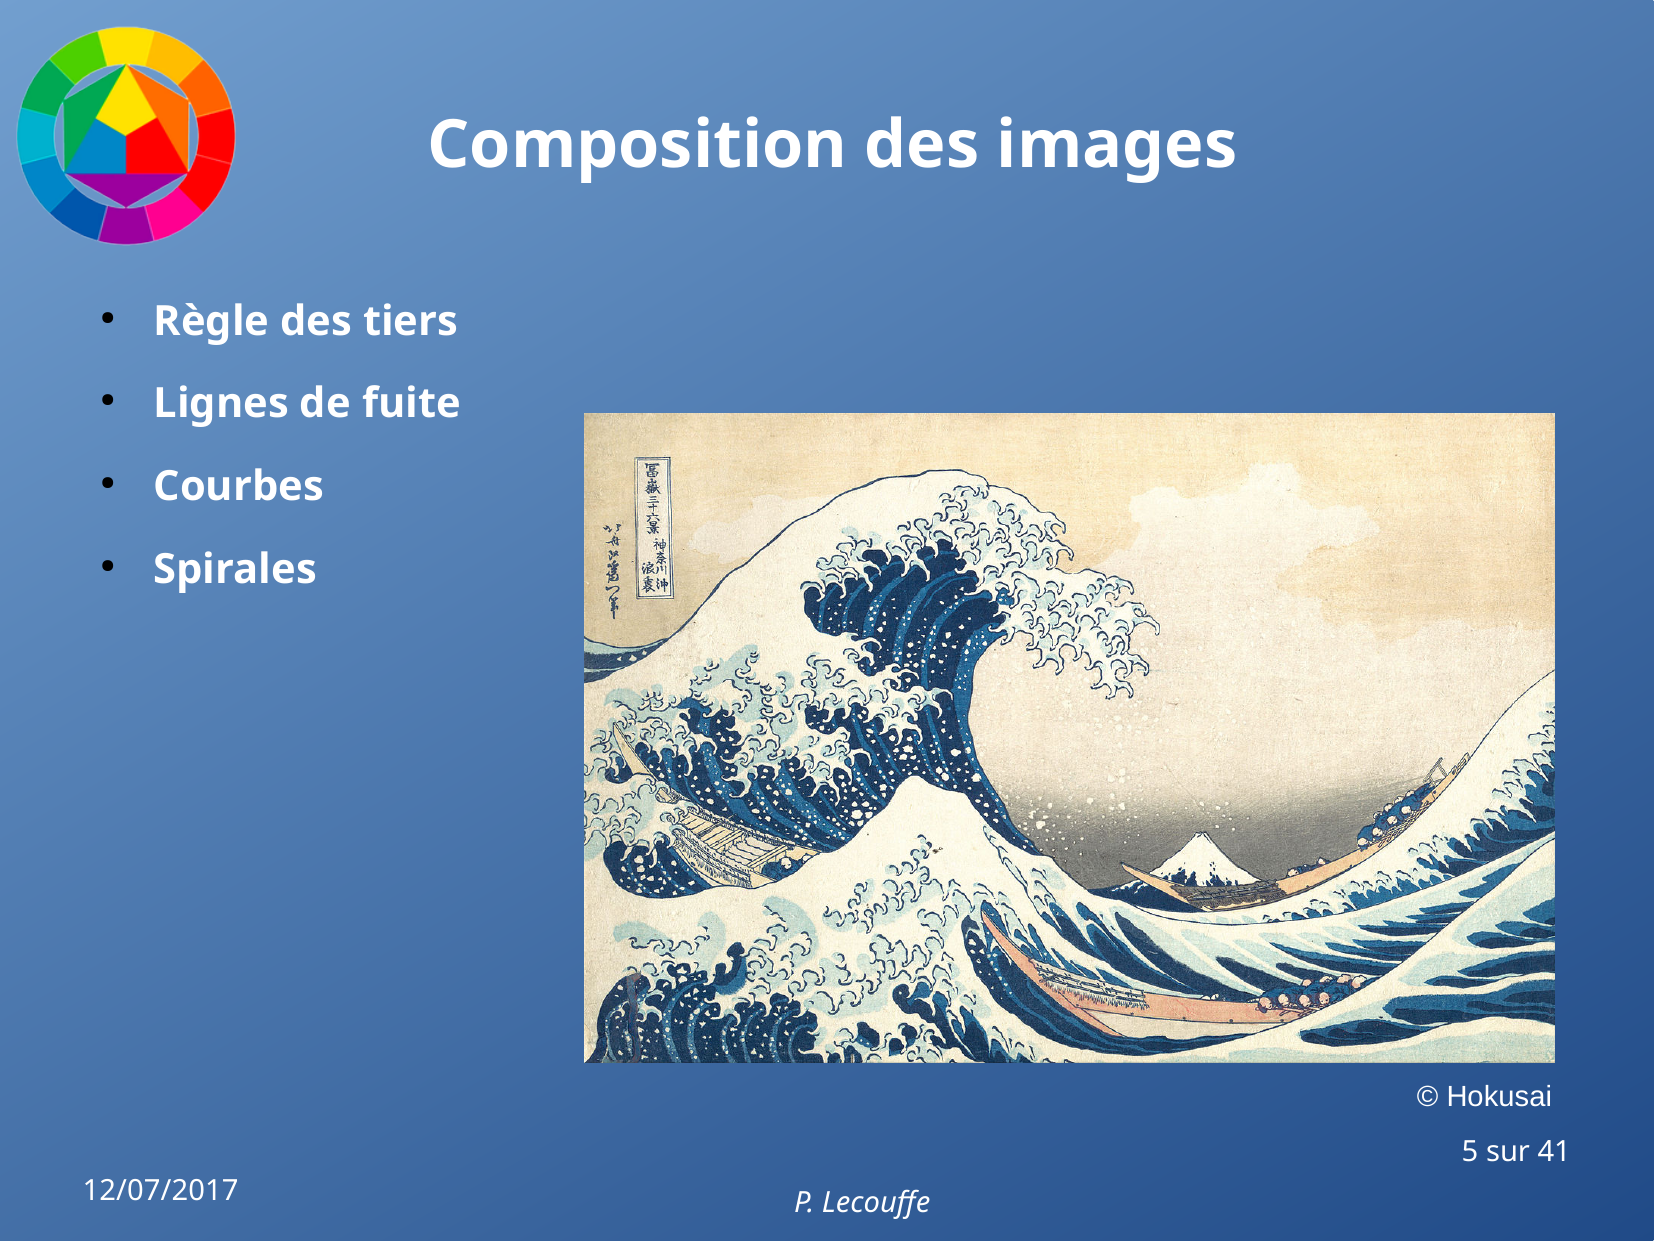

# Composition des images
Règle des tiers
Lignes de fuite
Courbes
Spirales
 © Hokusai
Bonjour
5